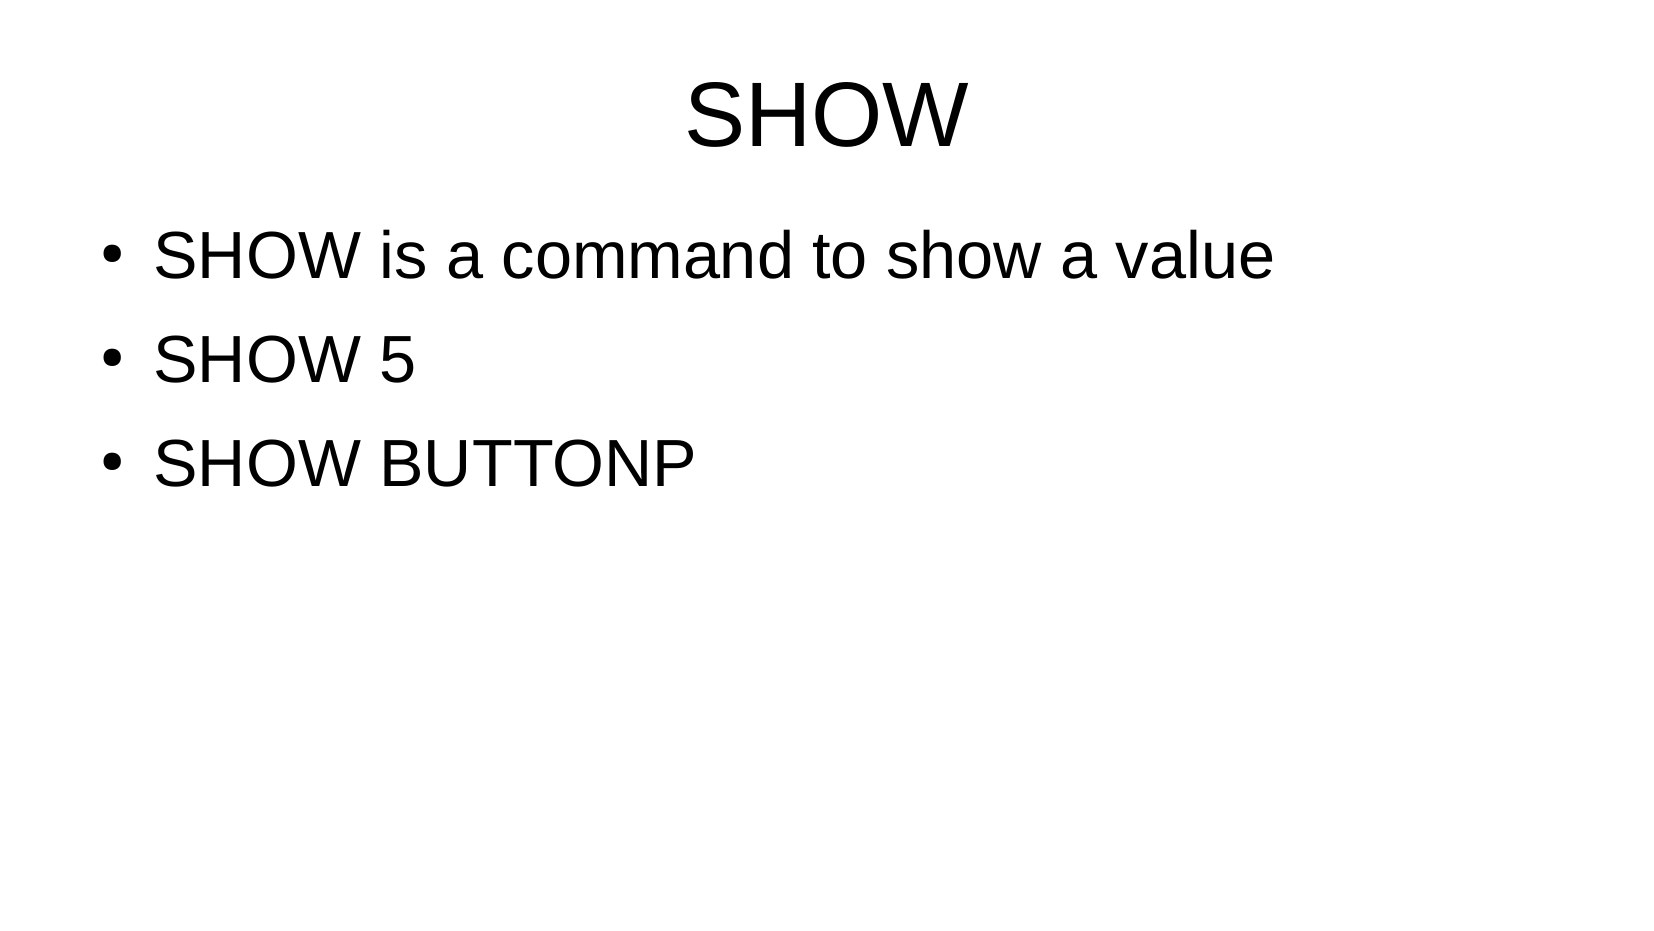

# SHOW
SHOW is a command to show a value
SHOW 5
SHOW BUTTONP